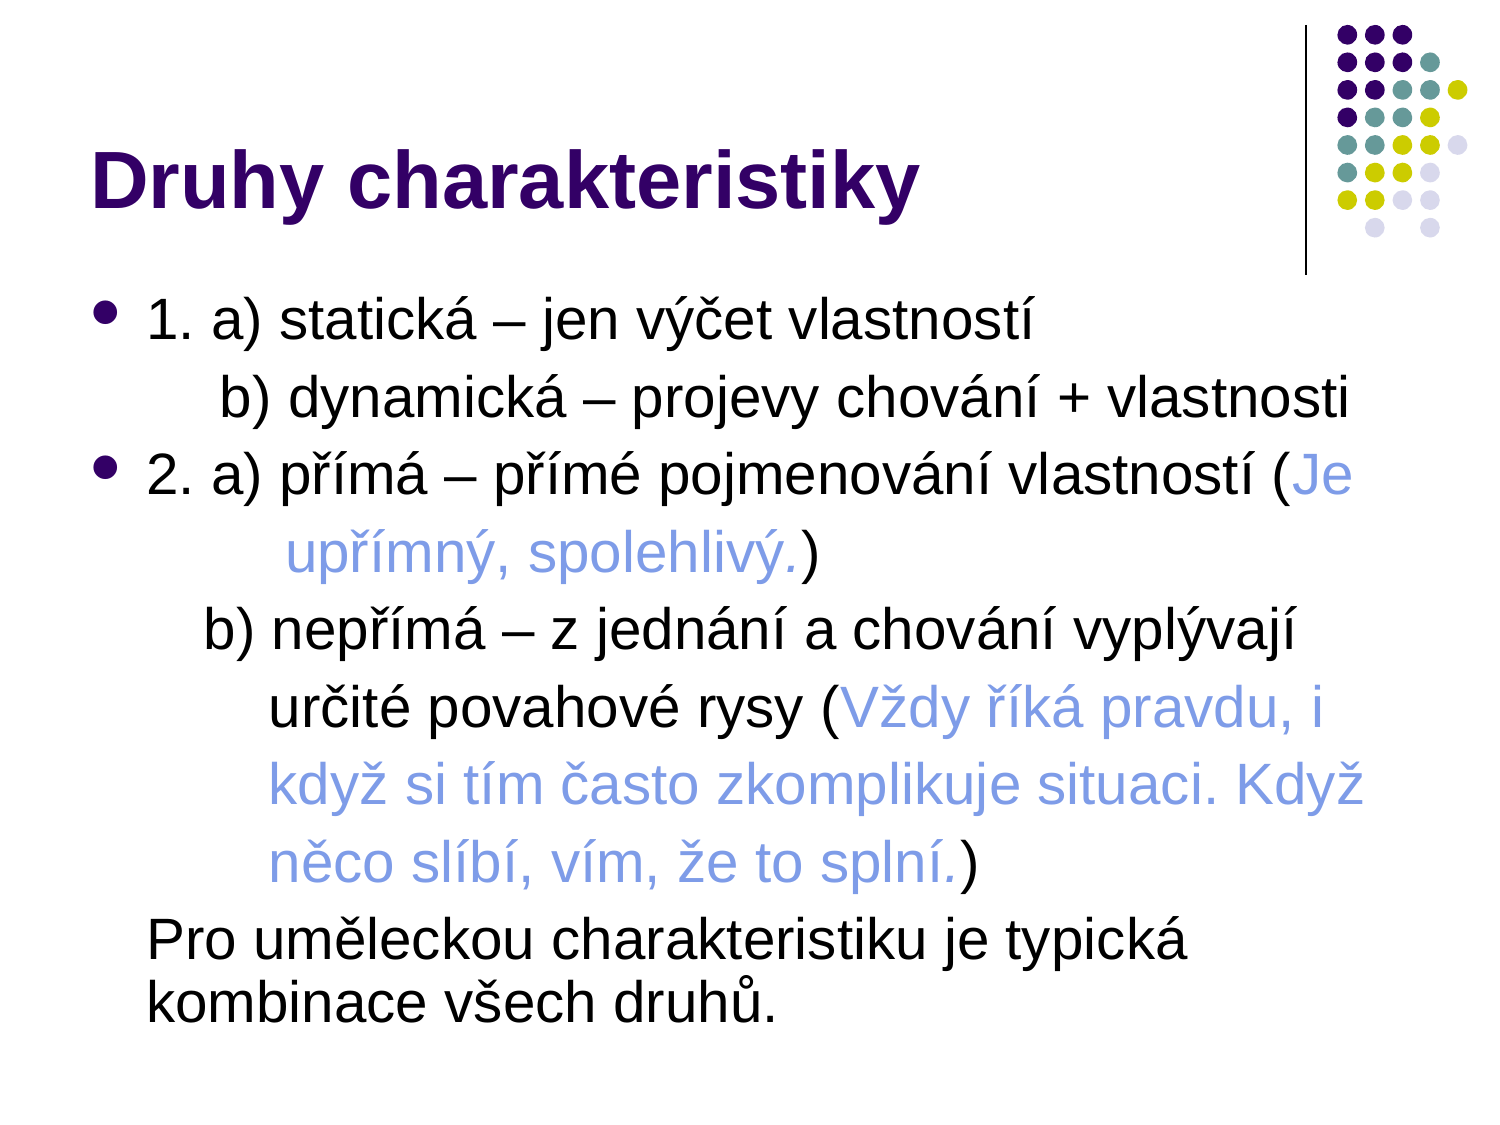

# Druhy charakteristiky
1. a) statická – jen výčet vlastností
 b) dynamická – projevy chování + vlastnosti
2. a) přímá – přímé pojmenování vlastností (Je
 upřímný, spolehlivý.)
 b) nepřímá – z jednání a chování vyplývají
 určité povahové rysy (Vždy říká pravdu, i
 když si tím často zkomplikuje situaci. Když
 něco slíbí, vím, že to splní.)
	Pro uměleckou charakteristiku je typická kombinace všech druhů.